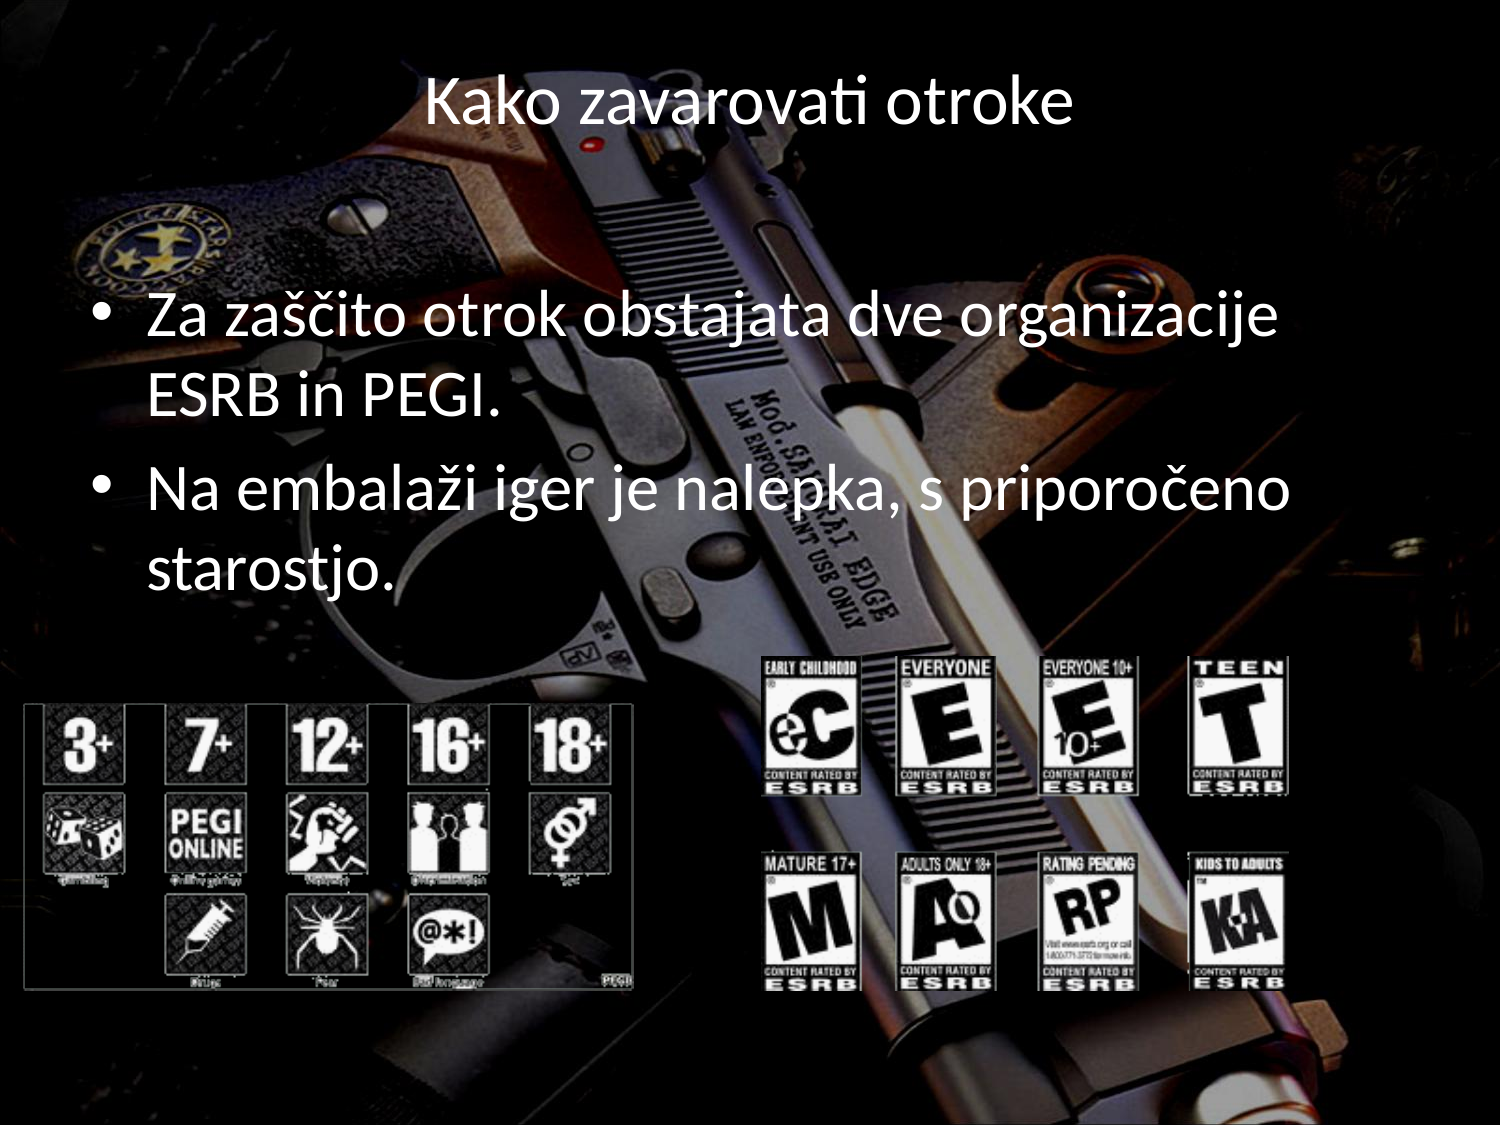

# Kako zavarovati otroke
Za zaščito otrok obstajata dve organizacije ESRB in PEGI.
Na embalaži iger je nalepka, s priporočeno starostjo.